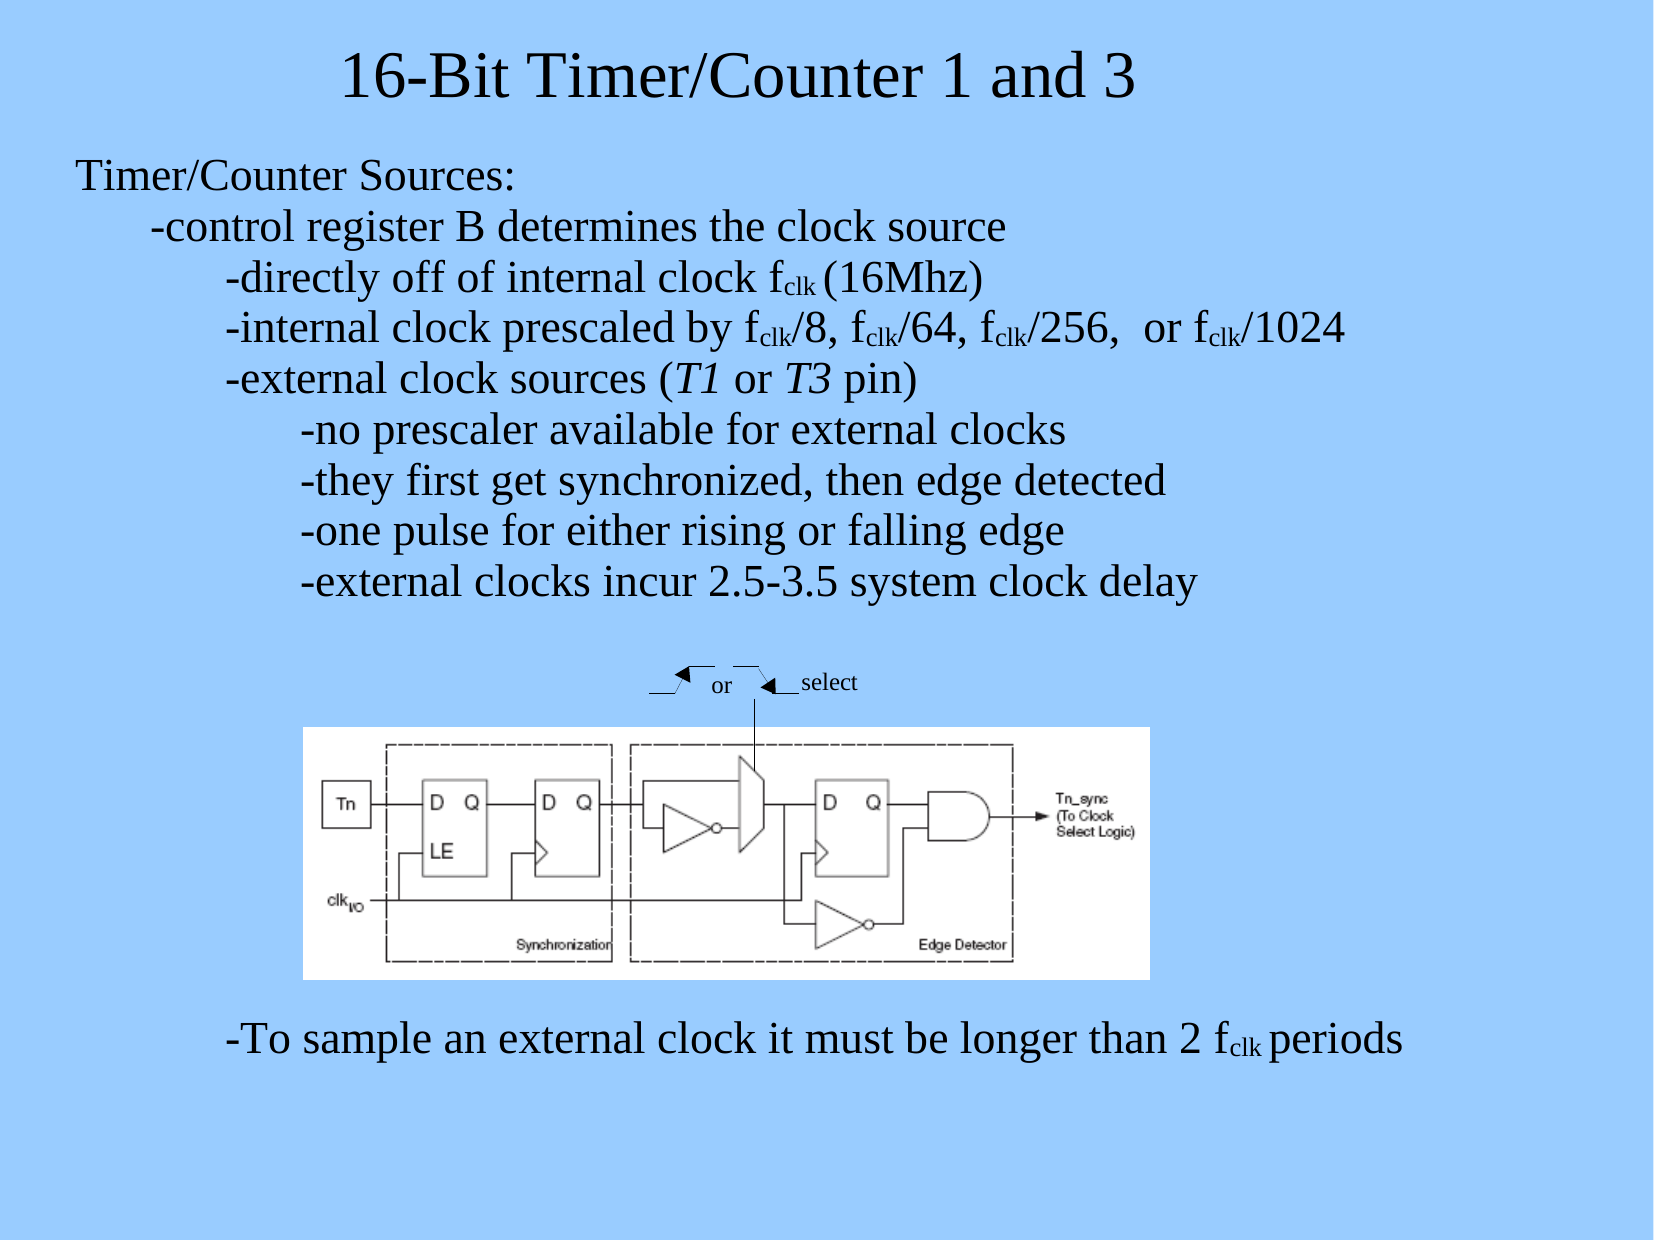

16-Bit Timer/Counter 1 and 3
Timer/Counter Sources:
	-control register B determines the clock source
		-directly off of internal clock fclk (16Mhz)
		-internal clock prescaled by fclk/8, fclk/64, fclk/256, or fclk/1024
		-external clock sources (T1 or T3 pin)
			-no prescaler available for external clocks
			-they first get synchronized, then edge detected
			-one pulse for either rising or falling edge
			-external clocks incur 2.5-3.5 system clock delay
		-To sample an external clock it must be longer than 2 fclk periods
select
or